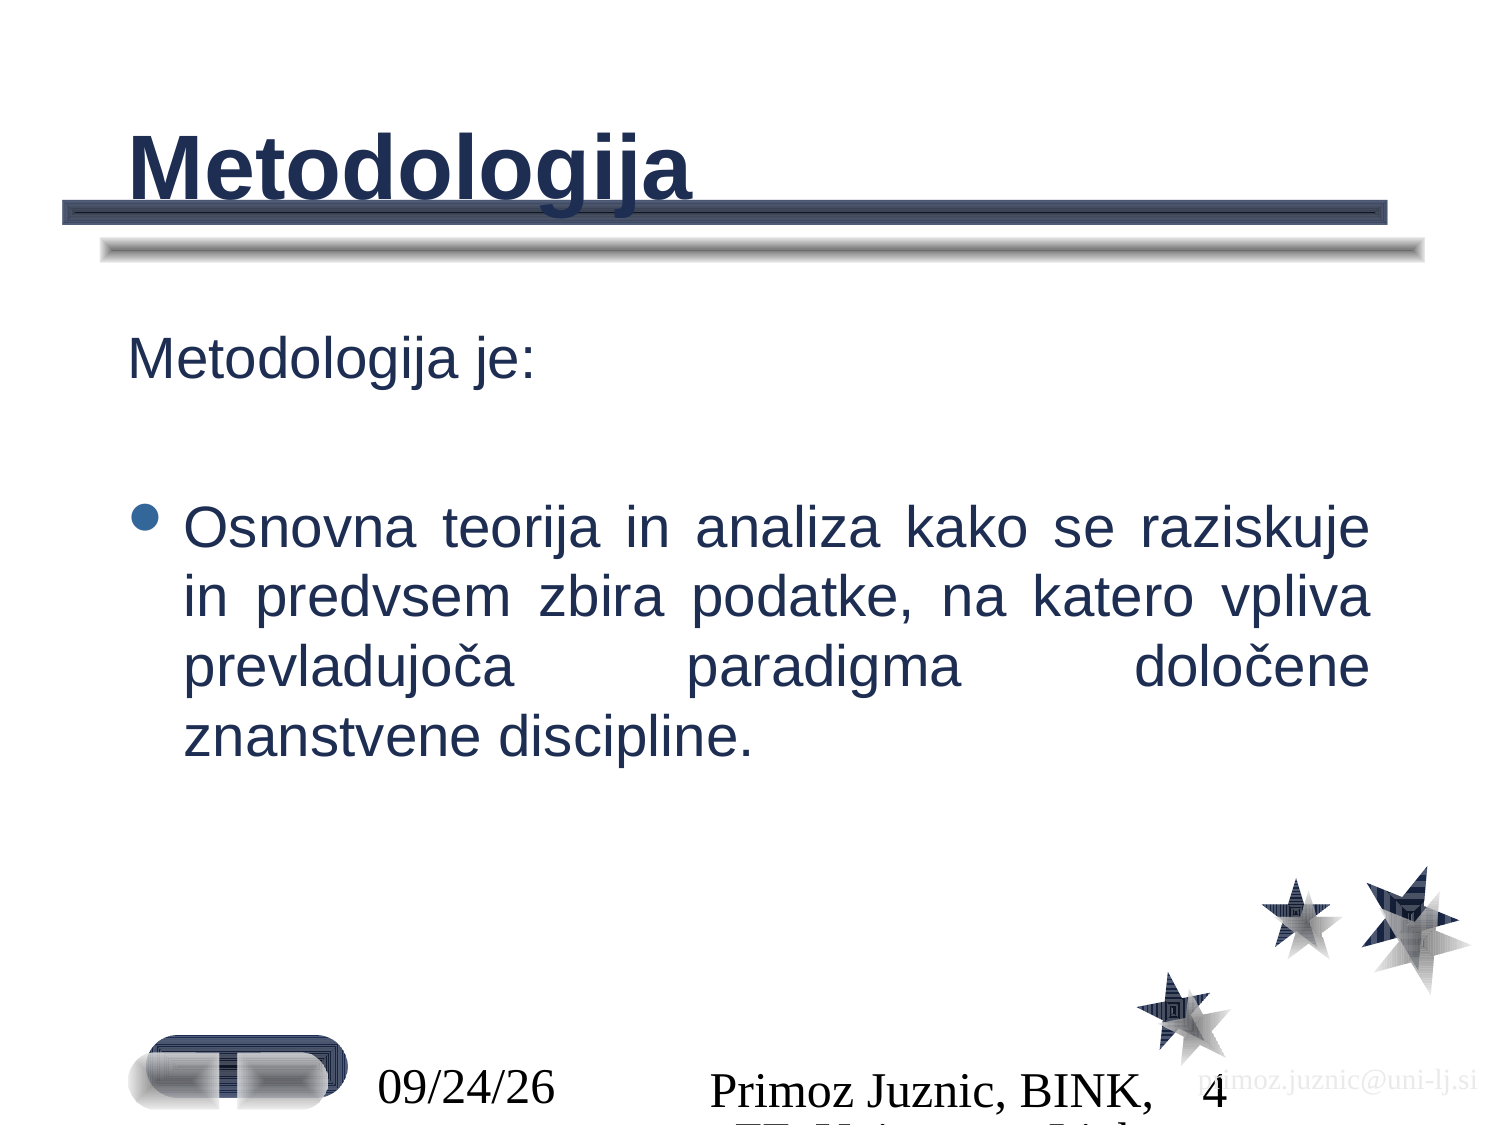

# Metodologija
Metodologija je:
Osnovna teorija in analiza kako se raziskuje in predvsem zbira podatke, na katero vpliva prevladujoča paradigma določene znanstvene discipline.
Primoz Juznic, BINK, FF, Univerza v Ljubljani
4